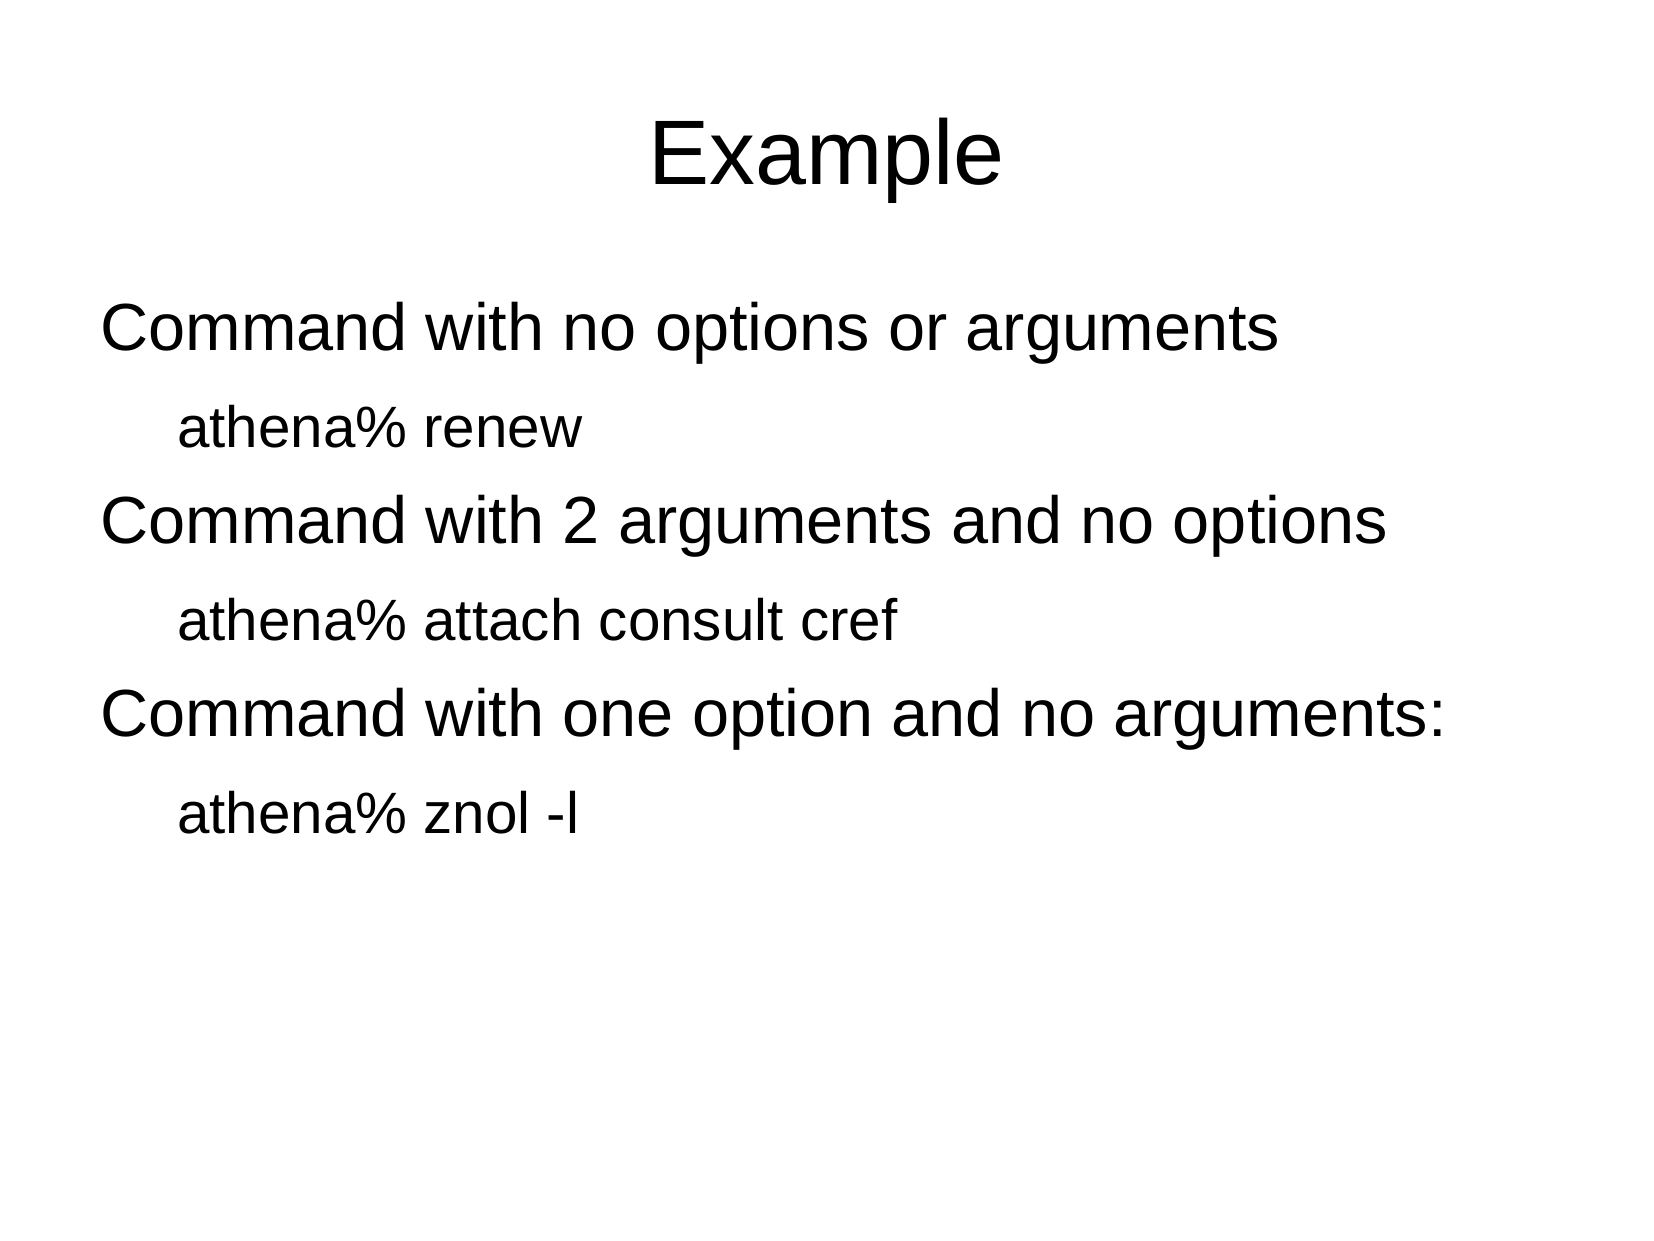

# Example
Command with no options or arguments
athena% renew
Command with 2 arguments and no options
athena% attach consult cref
Command with one option and no arguments:
athena% znol -l